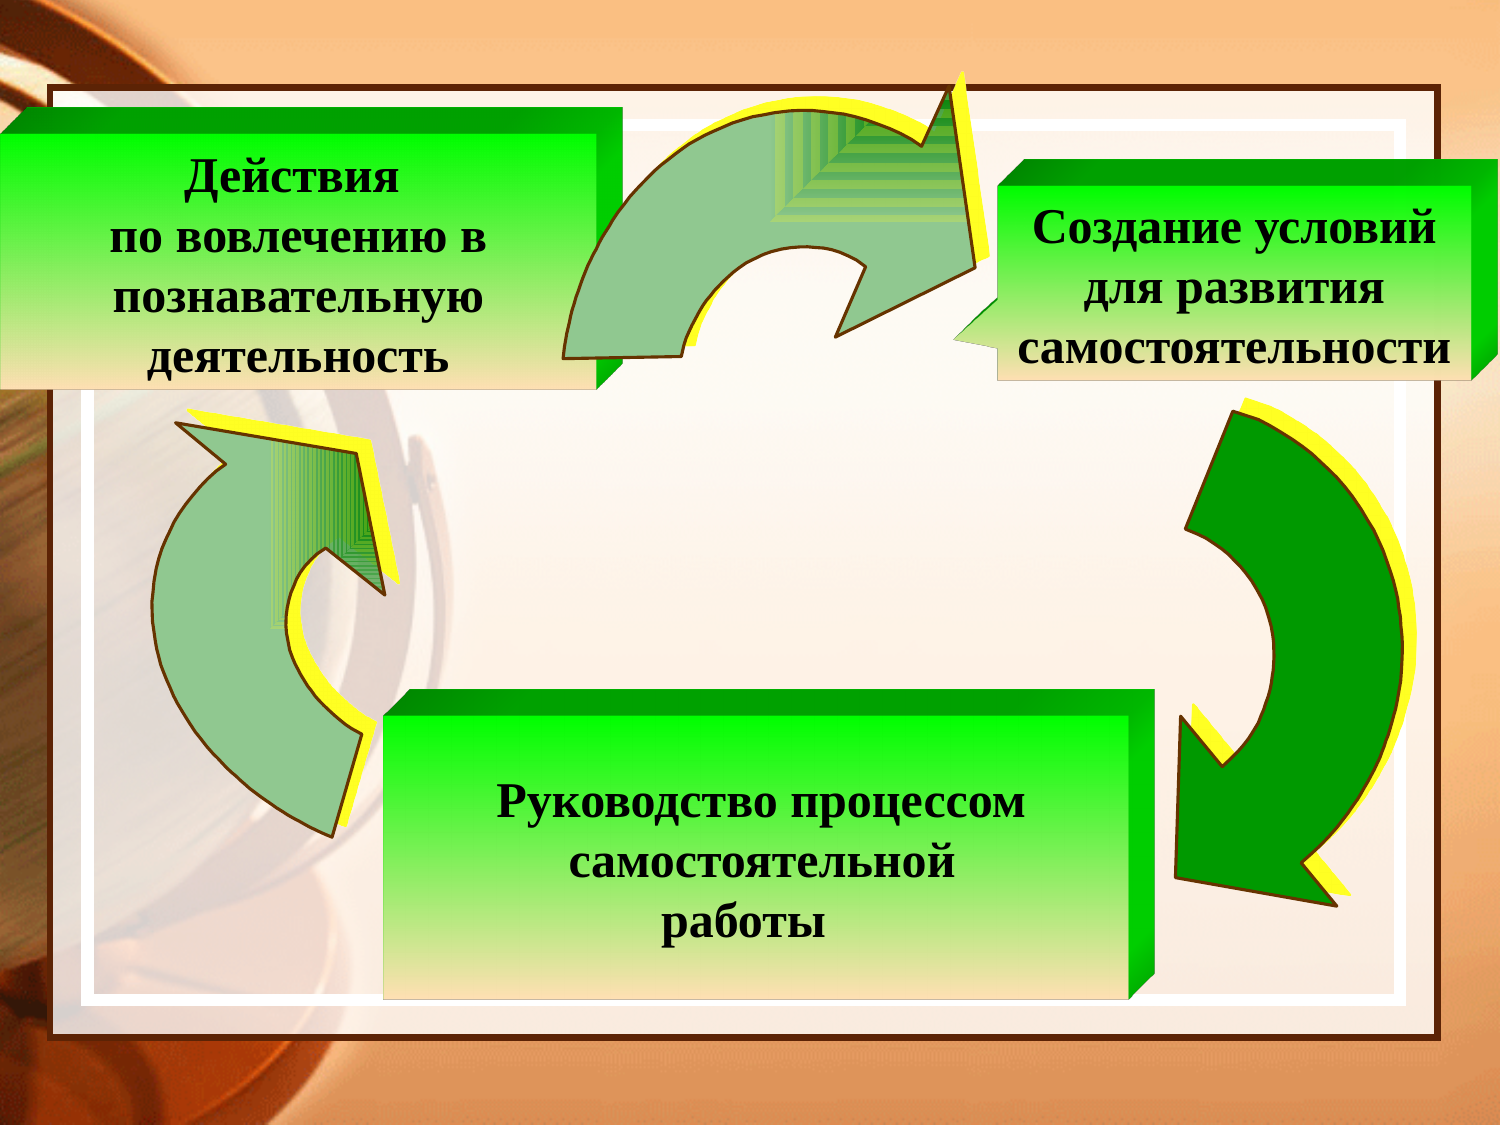

Действия
по вовлечению в познавательную деятельность
Создание условий для развития самостоятельности
 Руководство процессом
 самостоятельной
работы